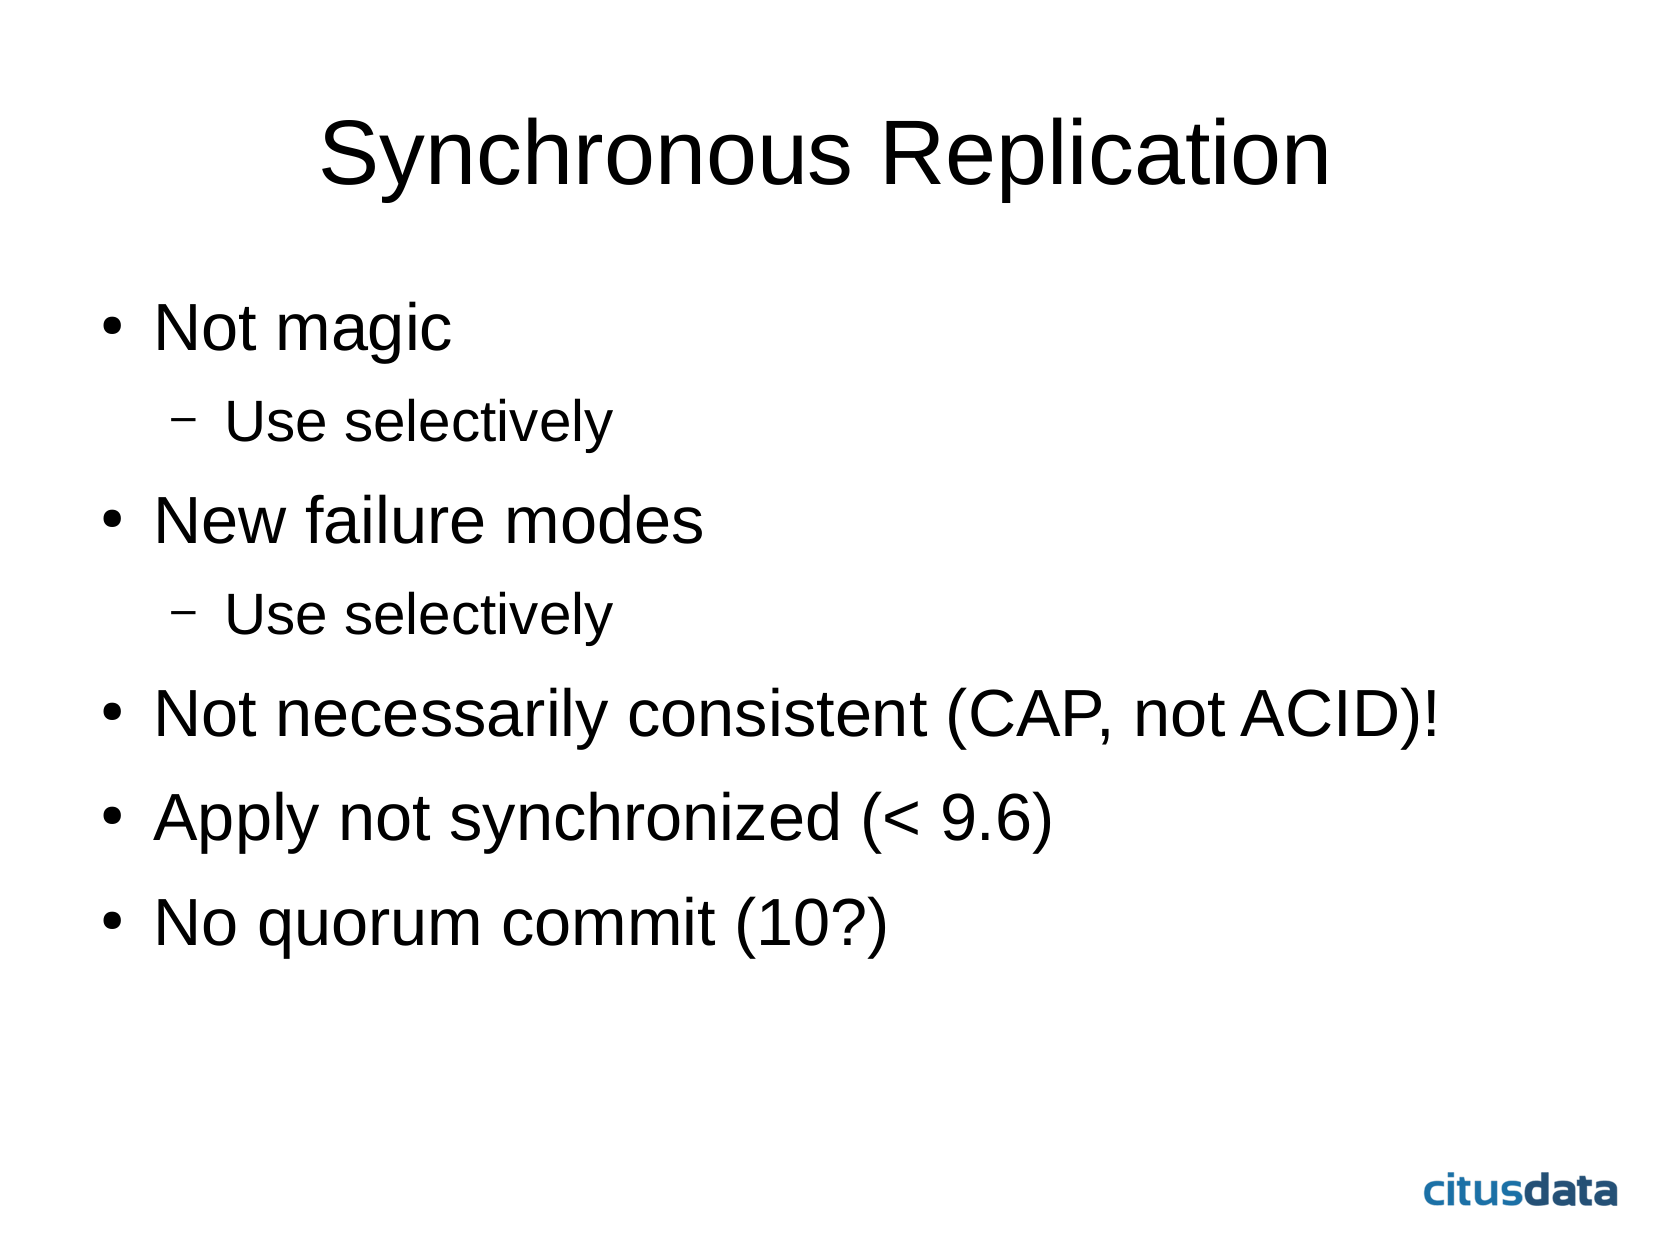

# Synchronous Replication
Not magic
Use selectively
New failure modes
Use selectively
Not necessarily consistent (CAP, not ACID)!
Apply not synchronized (< 9.6)
No quorum commit (10?)